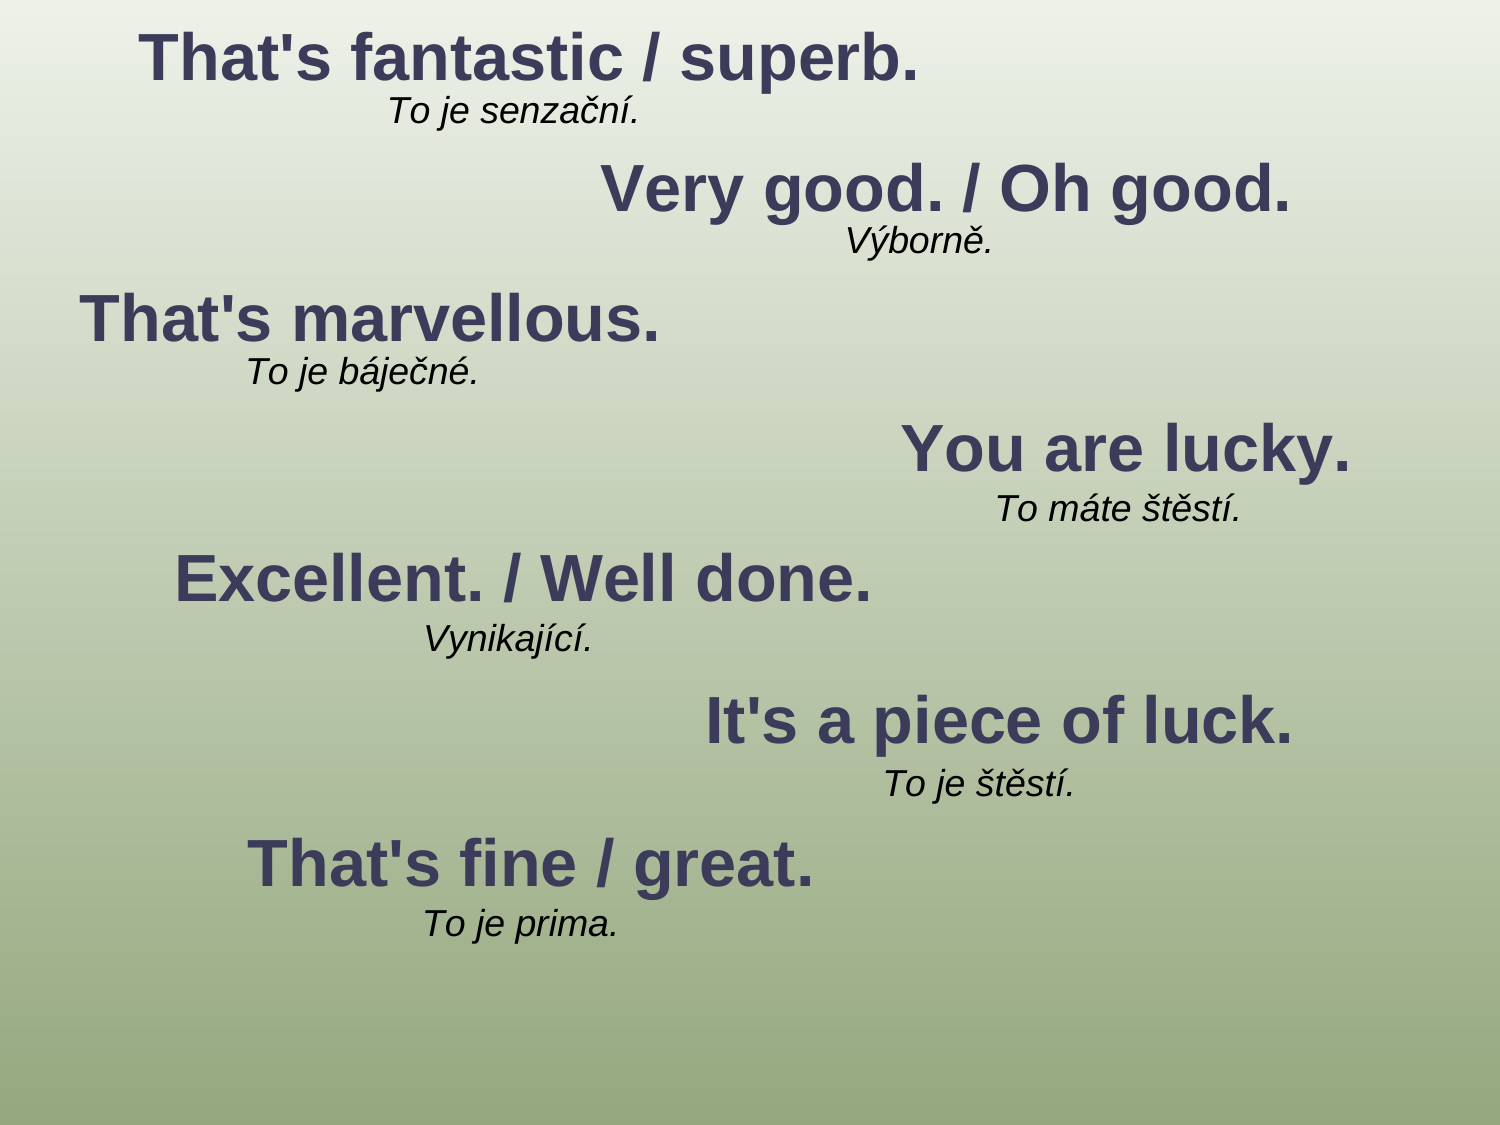

That's fantastic / superb.
To je senzační.
Very good. / Oh good.
Výborně.
That's marvellous.
To je báječné.
You are lucky.
To máte štěstí.
Excellent. / Well done.
Vynikající.
It's a piece of luck.
To je štěstí.
That's fine / great.
To je prima.